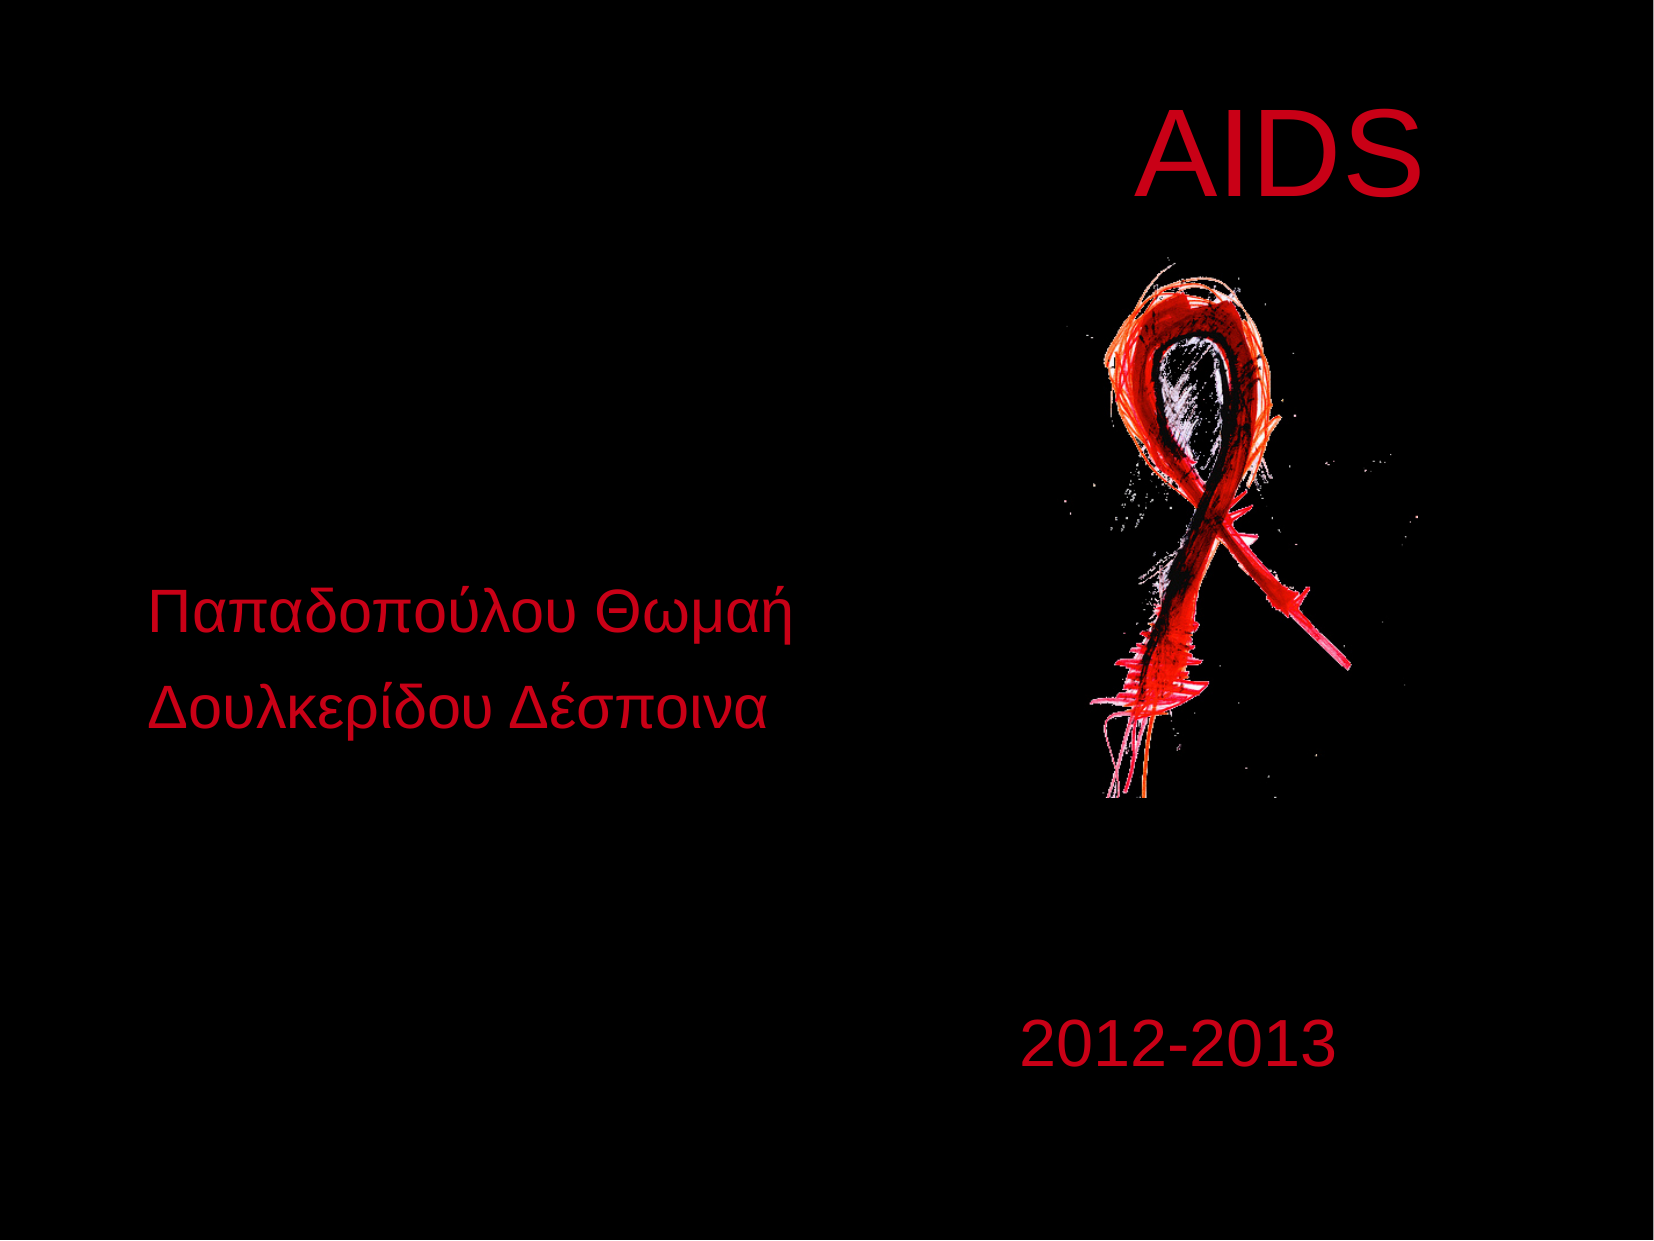

# AIDS
Παπαδοπούλου Θωμαή
Δουλκερίδου Δέσποινα
 2012-2013